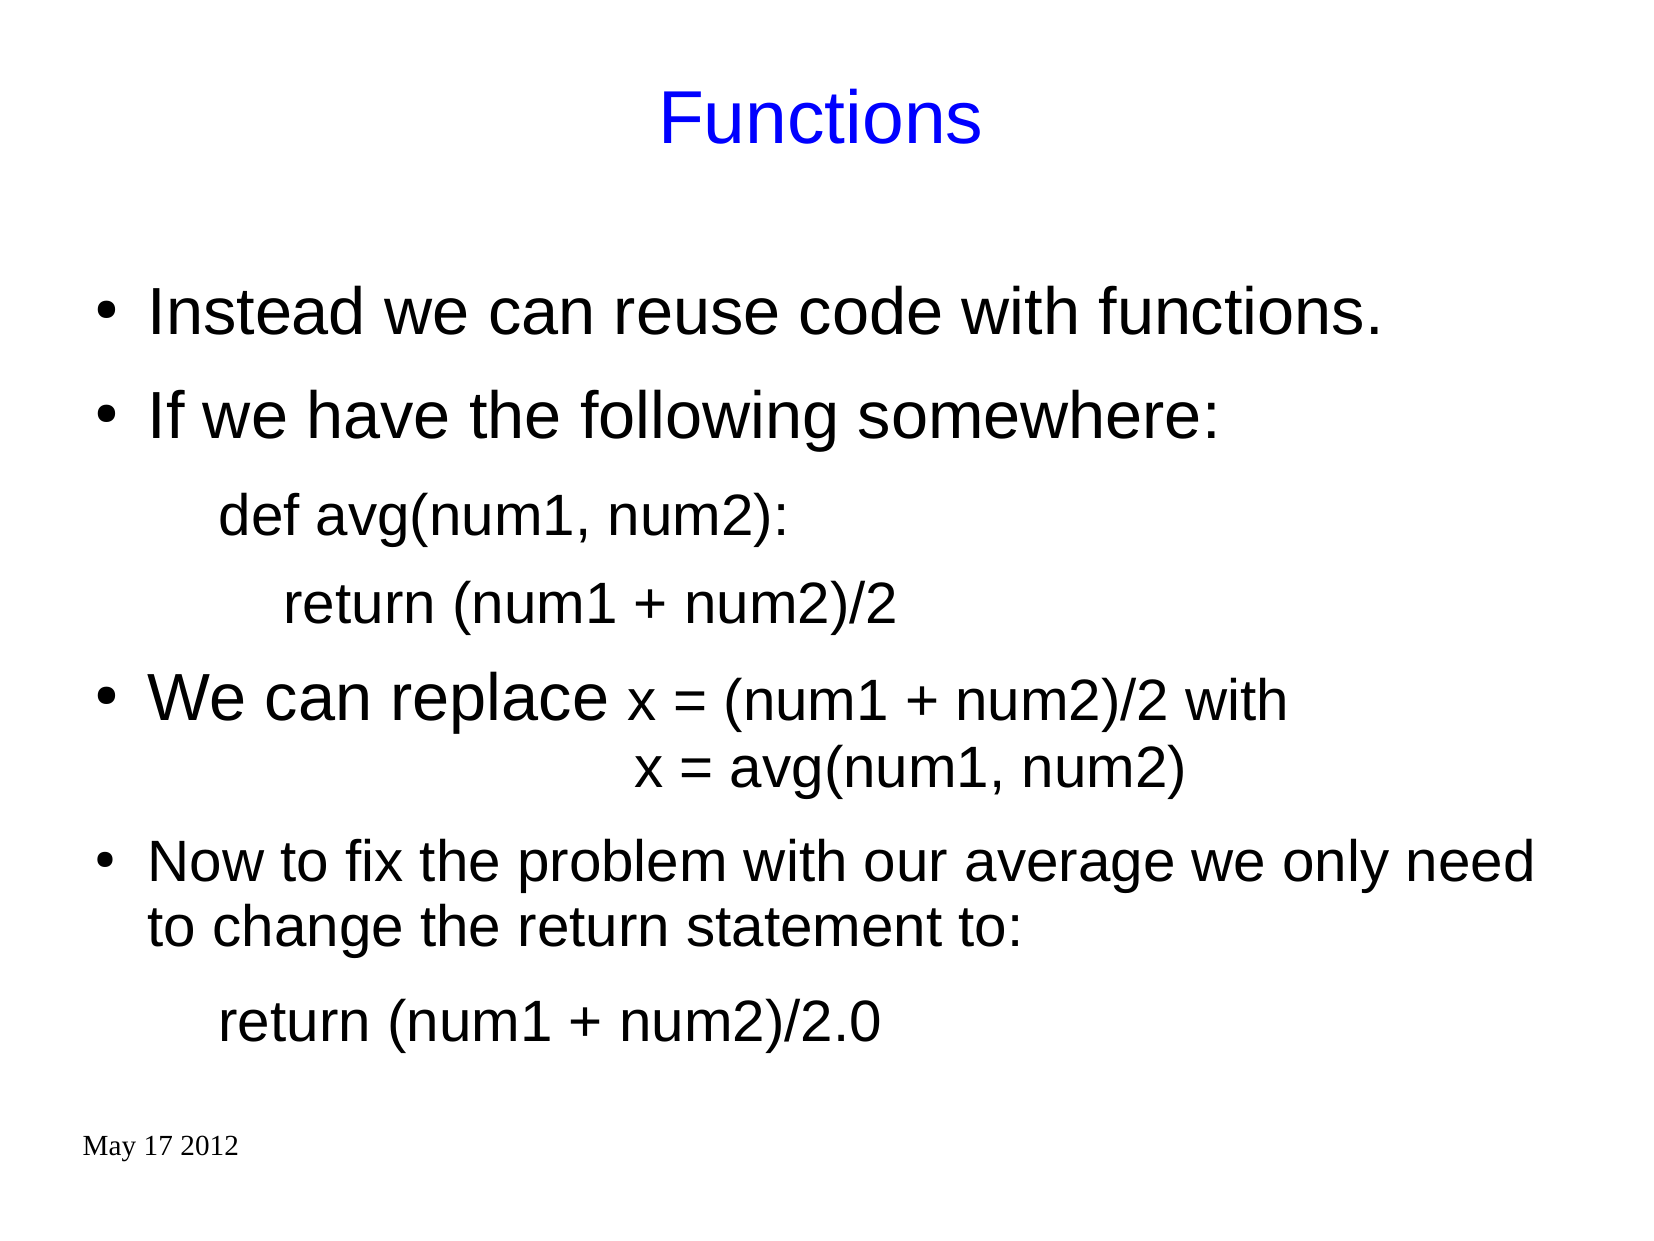

# Functions
Instead we can reuse code with functions.
If we have the following somewhere:
def avg(num1, num2):
 return (num1 + num2)/2
We can replace x = (num1 + num2)/2 with x = avg(num1, num2)
Now to fix the problem with our average we only need to change the return statement to:
return (num1 + num2)/2.0
May 17 2012